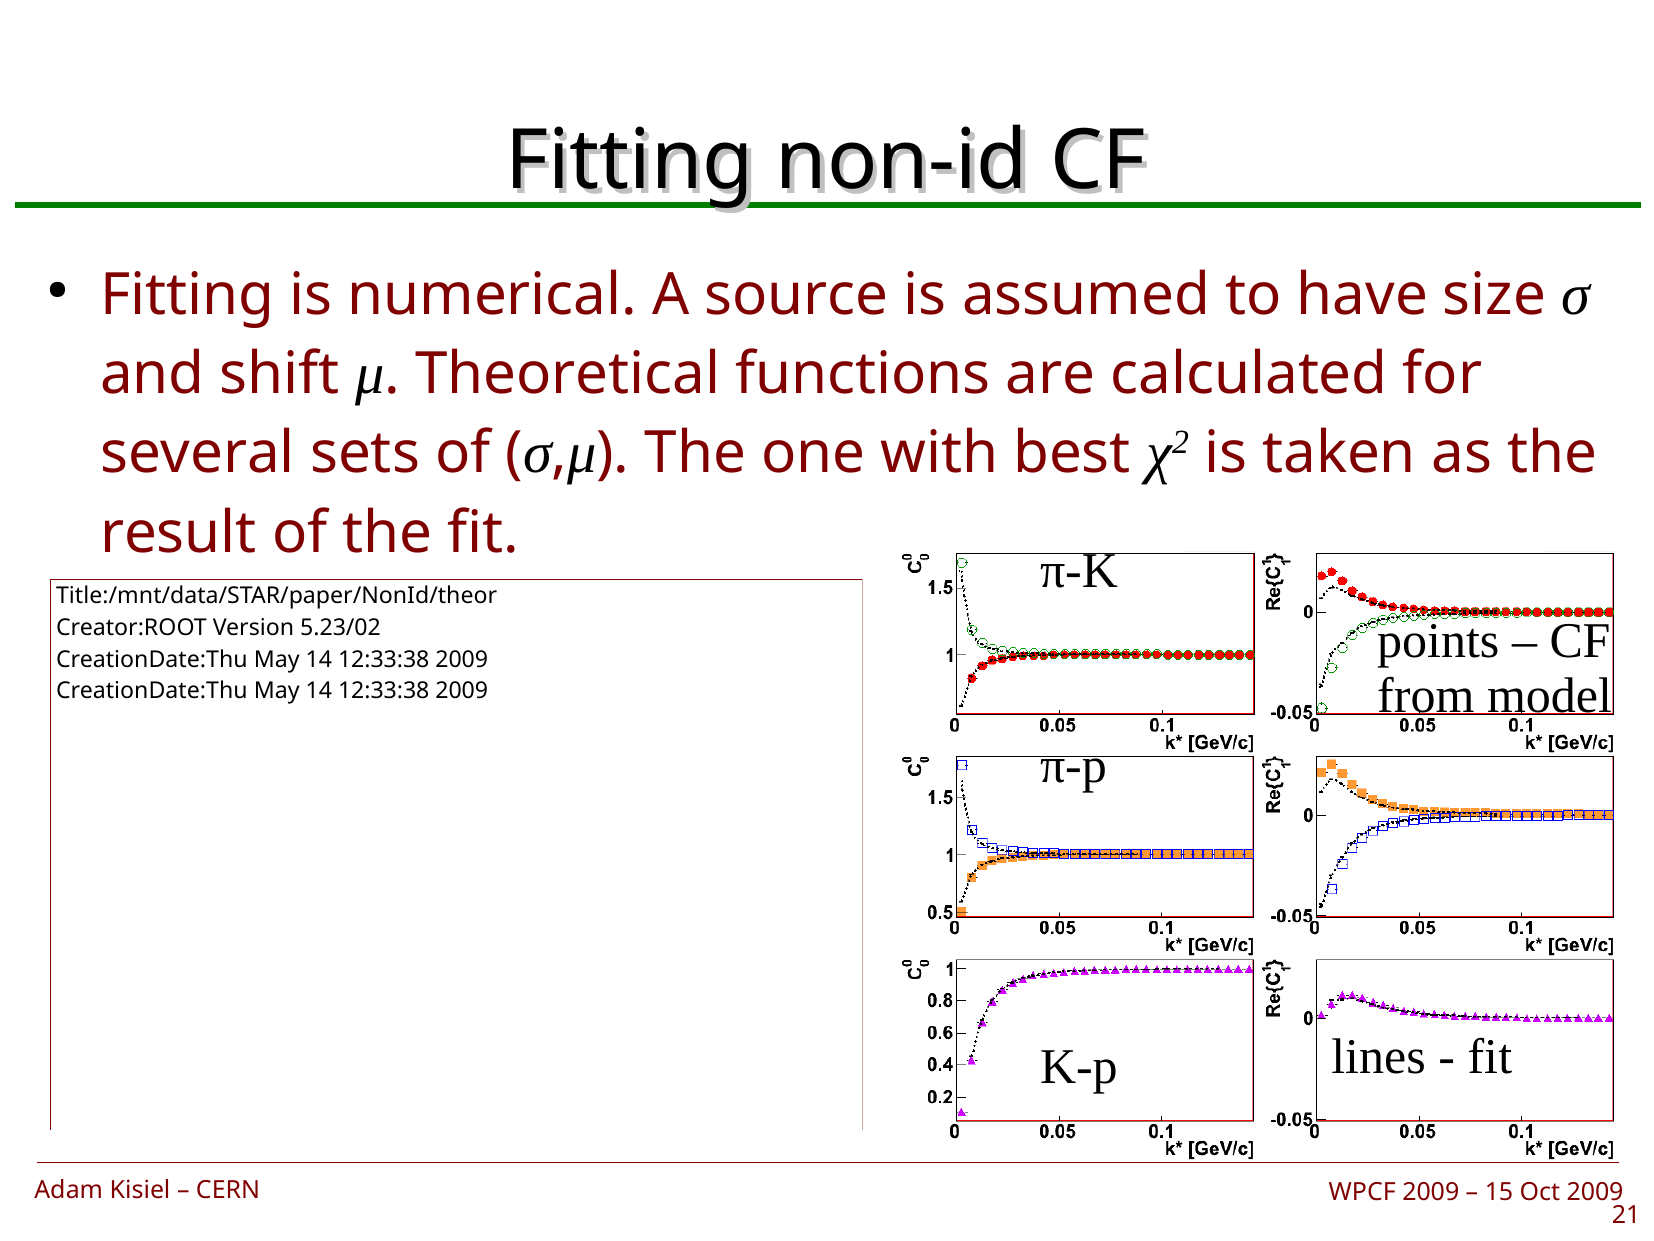

# Fitting non-id CF
Fitting is numerical. A source is assumed to have size σ and shift μ. Theoretical functions are calculated for several sets of (σ,μ). The one with best χ2 is taken as the result of the fit.
π-K
points – CF
from model
π-p
lines - fit
K-p